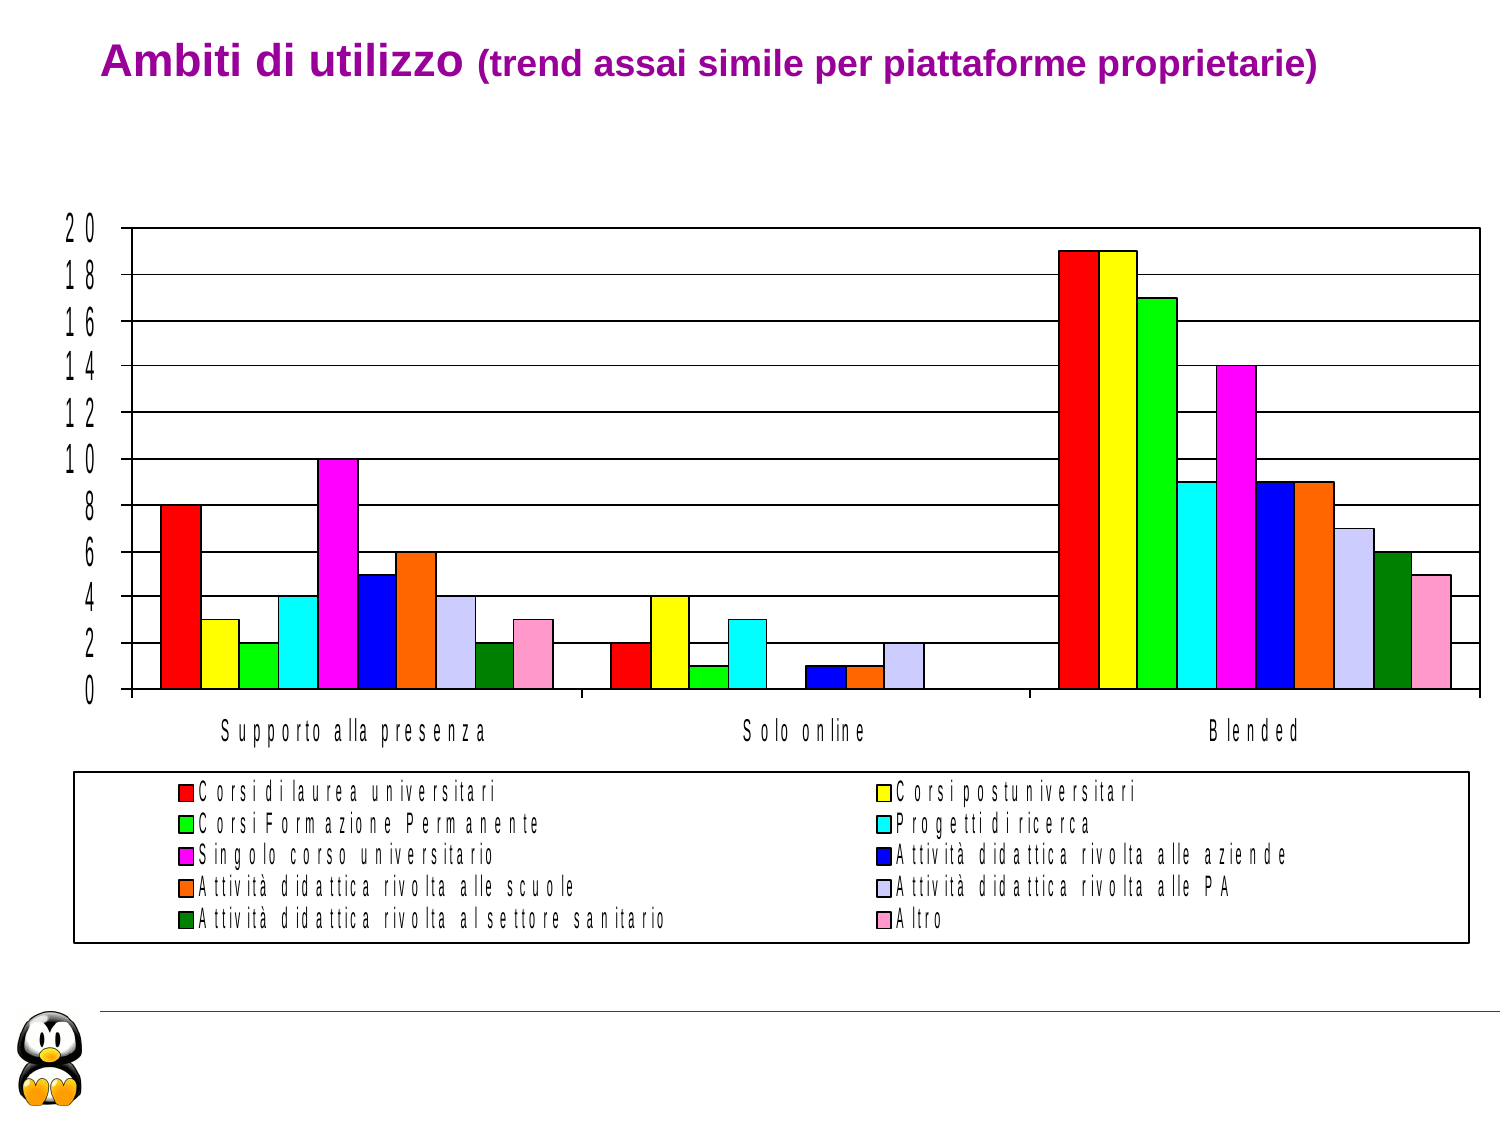

# Ambiti di utilizzo (trend assai simile per piattaforme proprietarie)